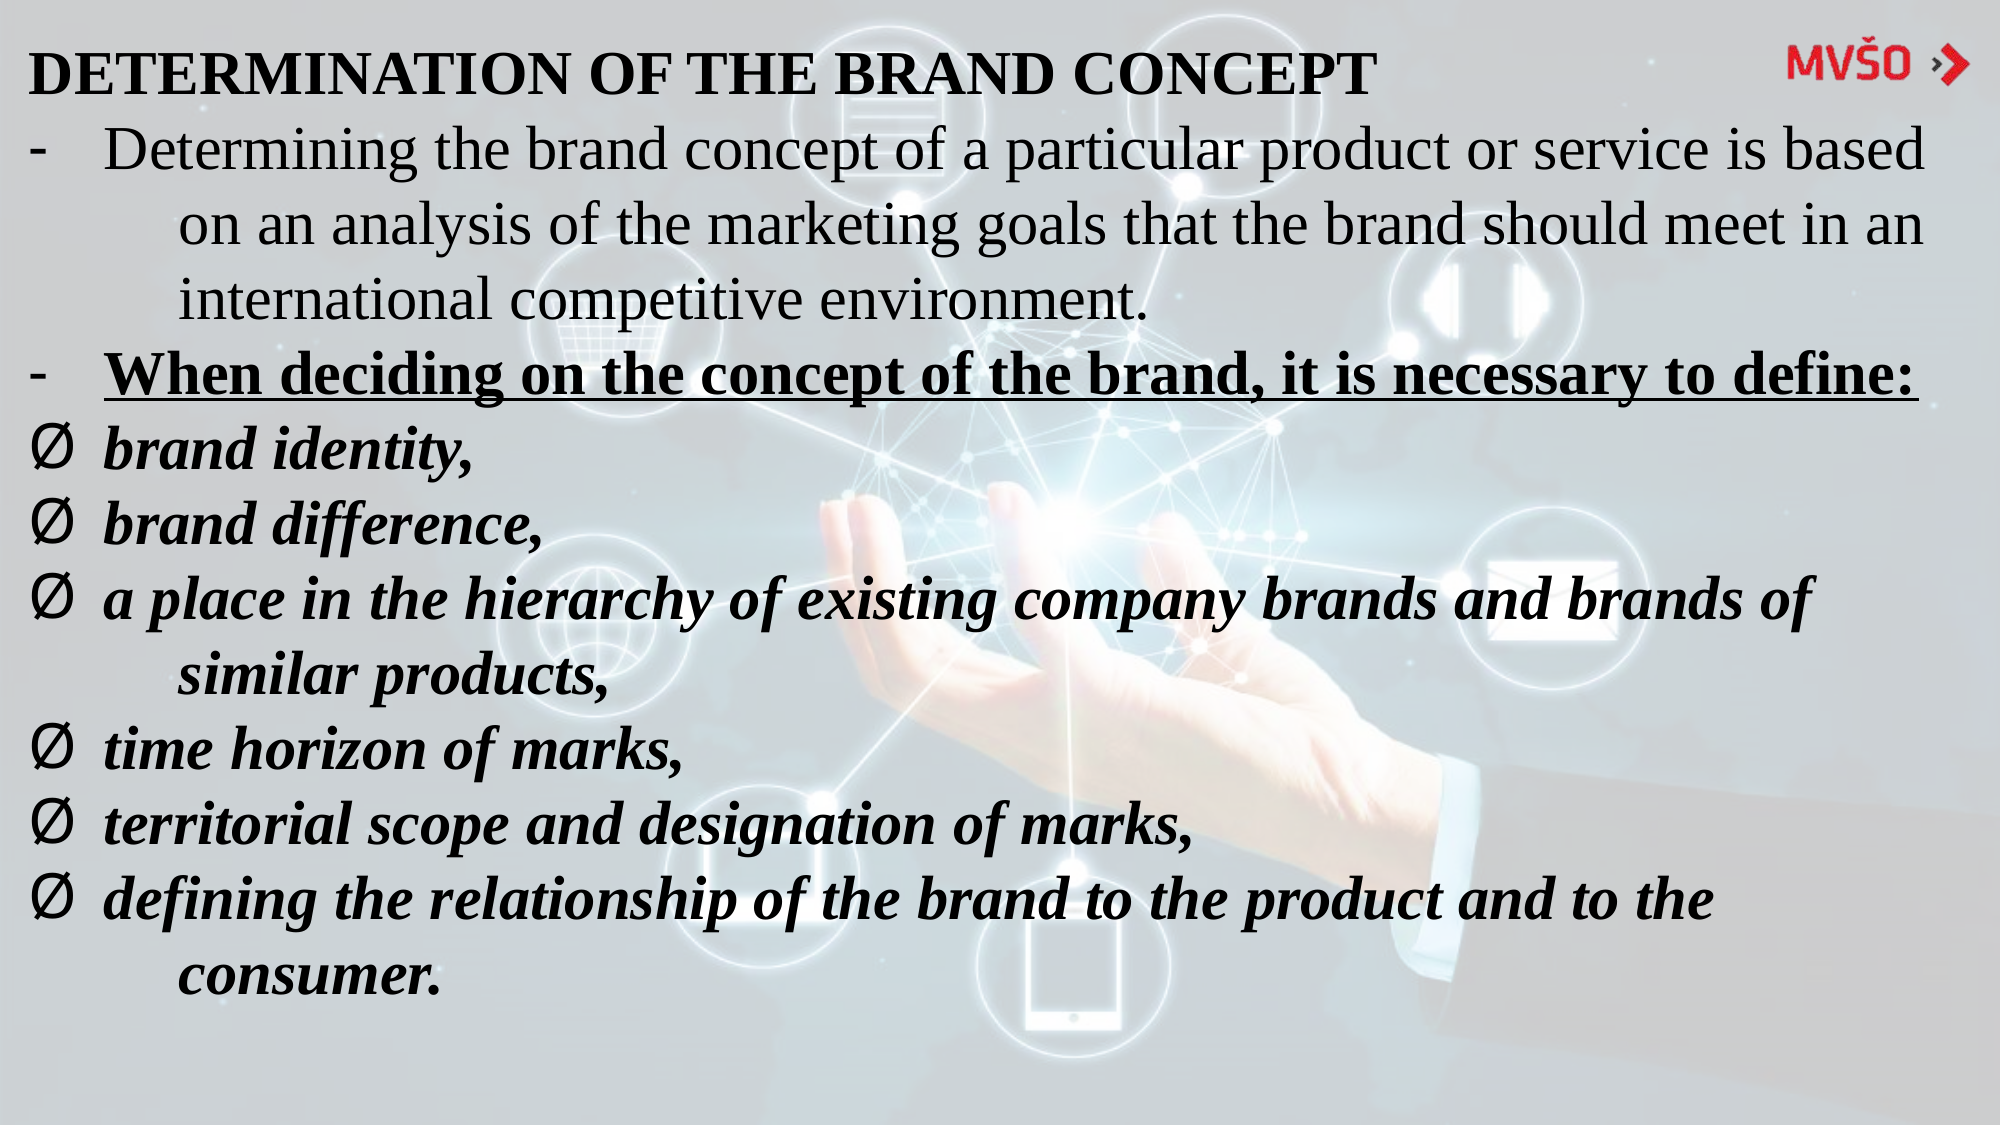

DETERMINATION OF THE BRAND CONCEPT
Determining the brand concept of a particular product or service is based on an analysis of the marketing goals that the brand should meet in an international competitive environment.
When deciding on the concept of the brand, it is necessary to define:
brand identity,
brand difference,
a place in the hierarchy of existing company brands and brands of similar products,
time horizon of marks,
territorial scope and designation of marks,
defining the relationship of the brand to the product and to the consumer.